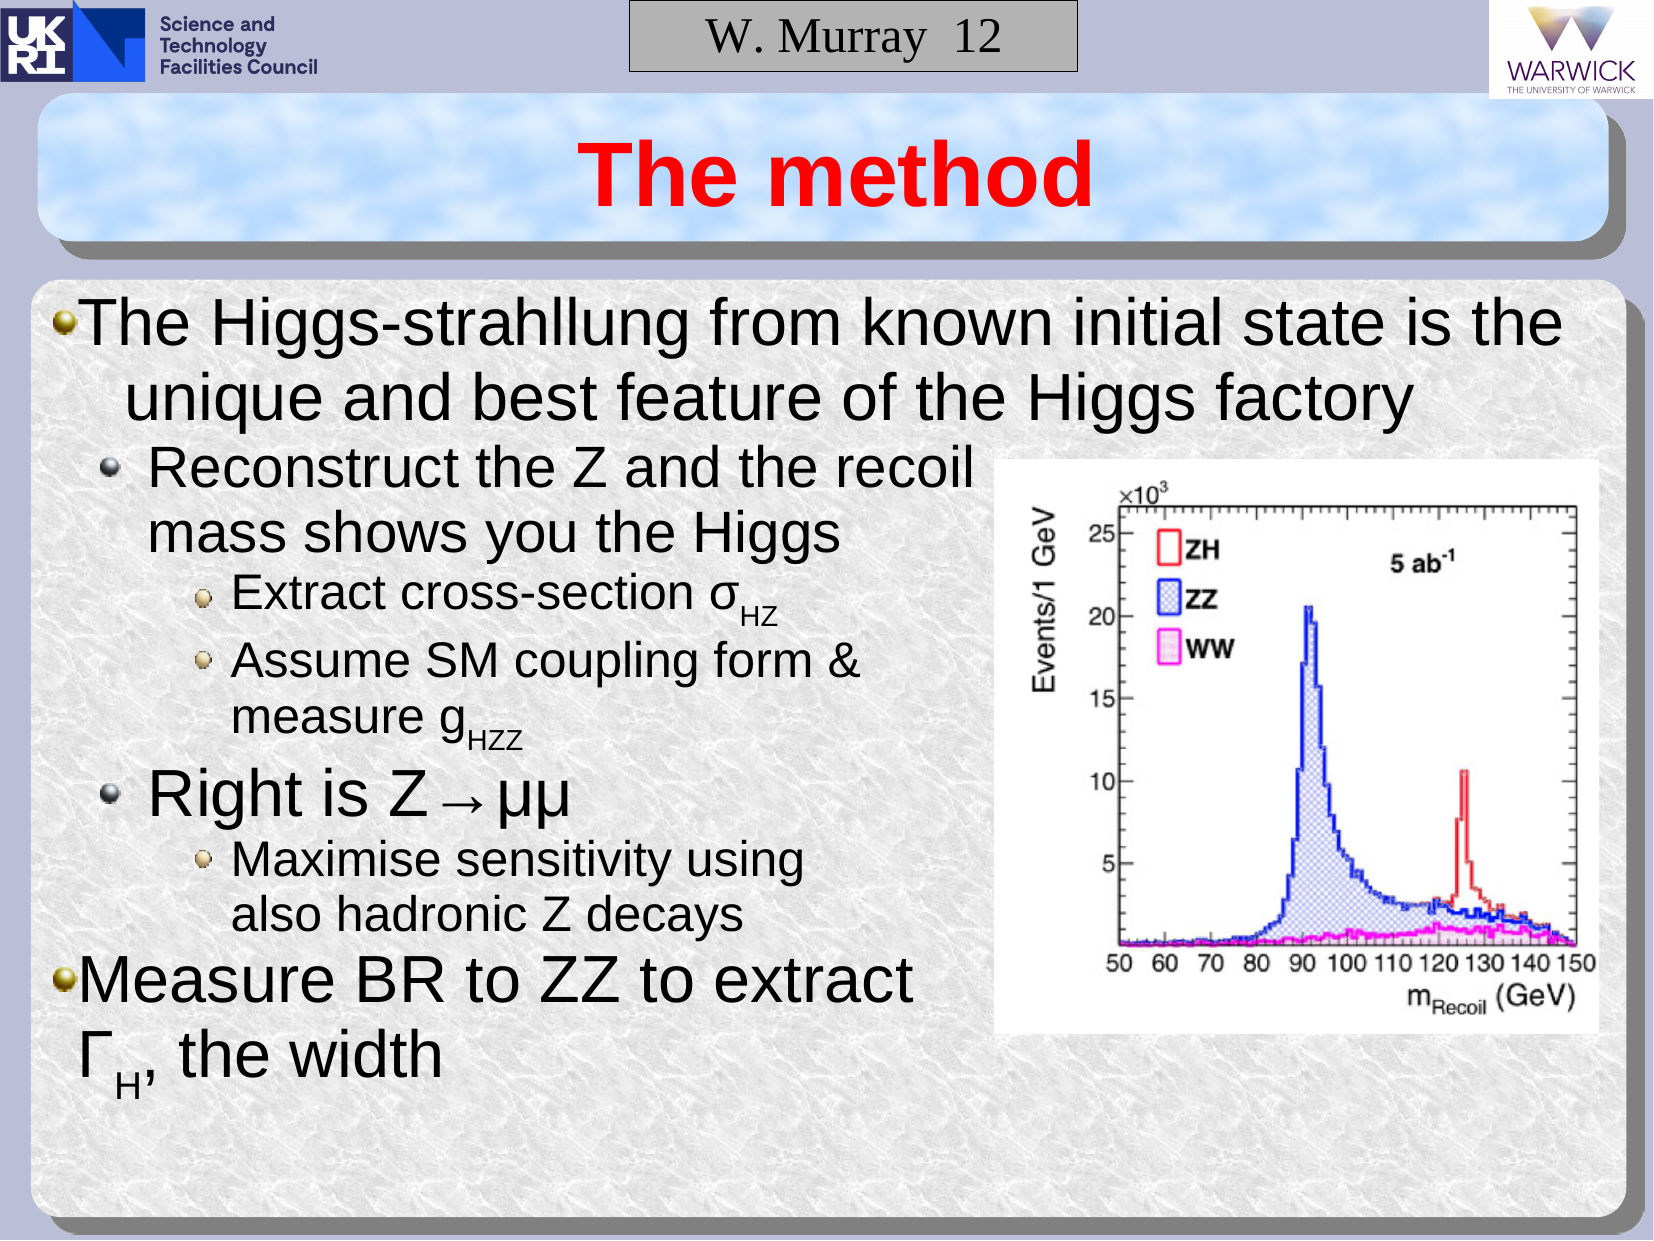

# The method
The Higgs-strahllung from known initial state is the unique and best feature of the Higgs factory
Reconstruct the Z and the recoil
mass shows you the Higgs
Extract cross-section σHZ
Assume SM coupling form &
measure gHZZ
Right is Z→μμ
Maximise sensitivity using
also hadronic Z decays
Measure BR to ZZ to extract
ΓH, the width